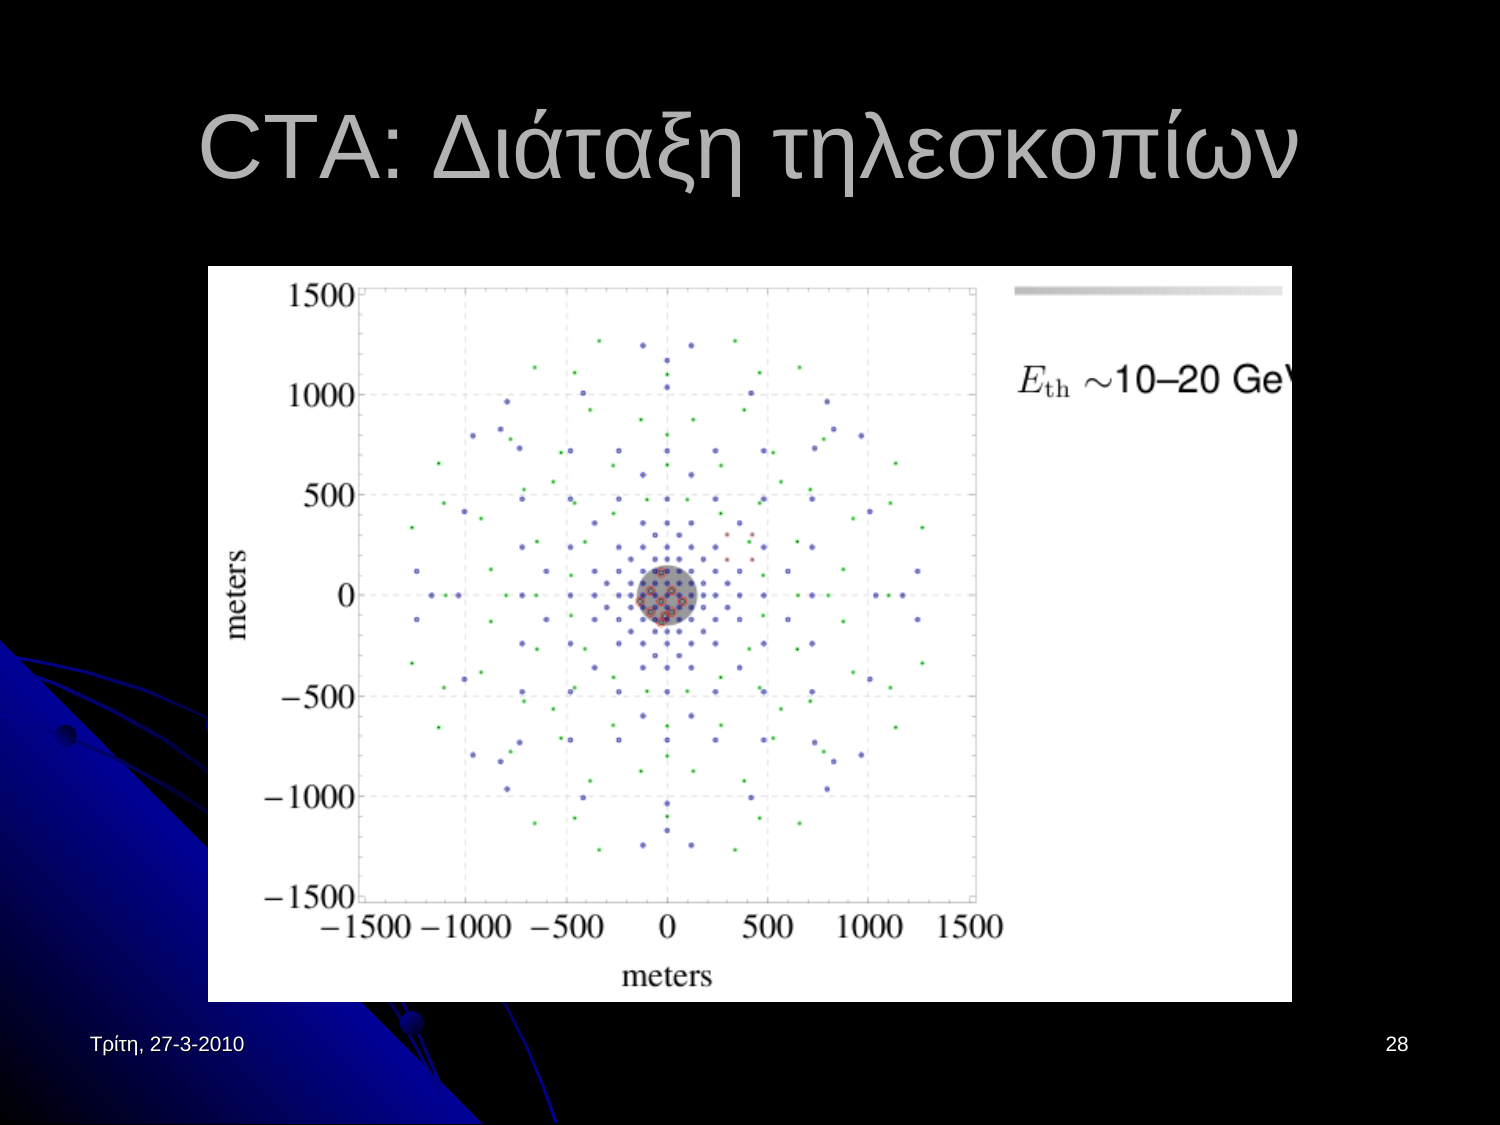

# CTA: Διάταξη τηλεσκοπίων
Τρίτη, 27-3-2010
28